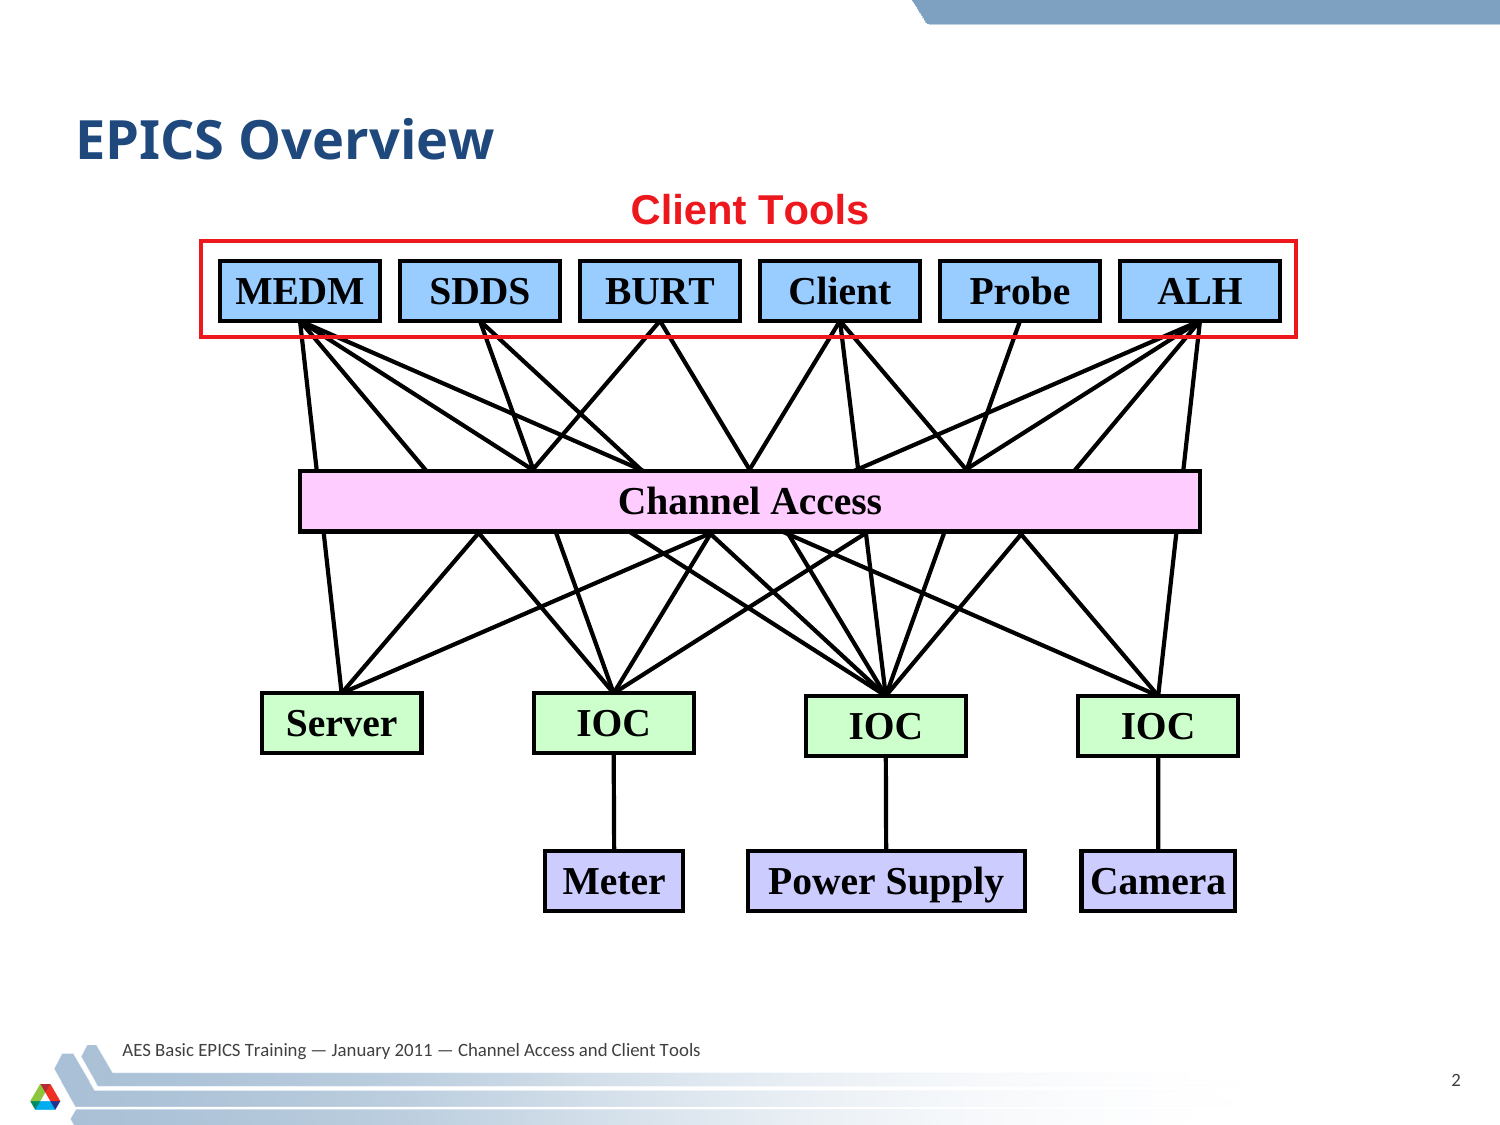

# EPICS Overview
Client Tools
MEDM
SDDS
BURT
Client
Probe
ALH
Channel Access
Server
IOC
IOC
IOC
Meter
Power Supply
Camera
AES Basic EPICS Training — January 2011 — Channel Access and Client Tools
2